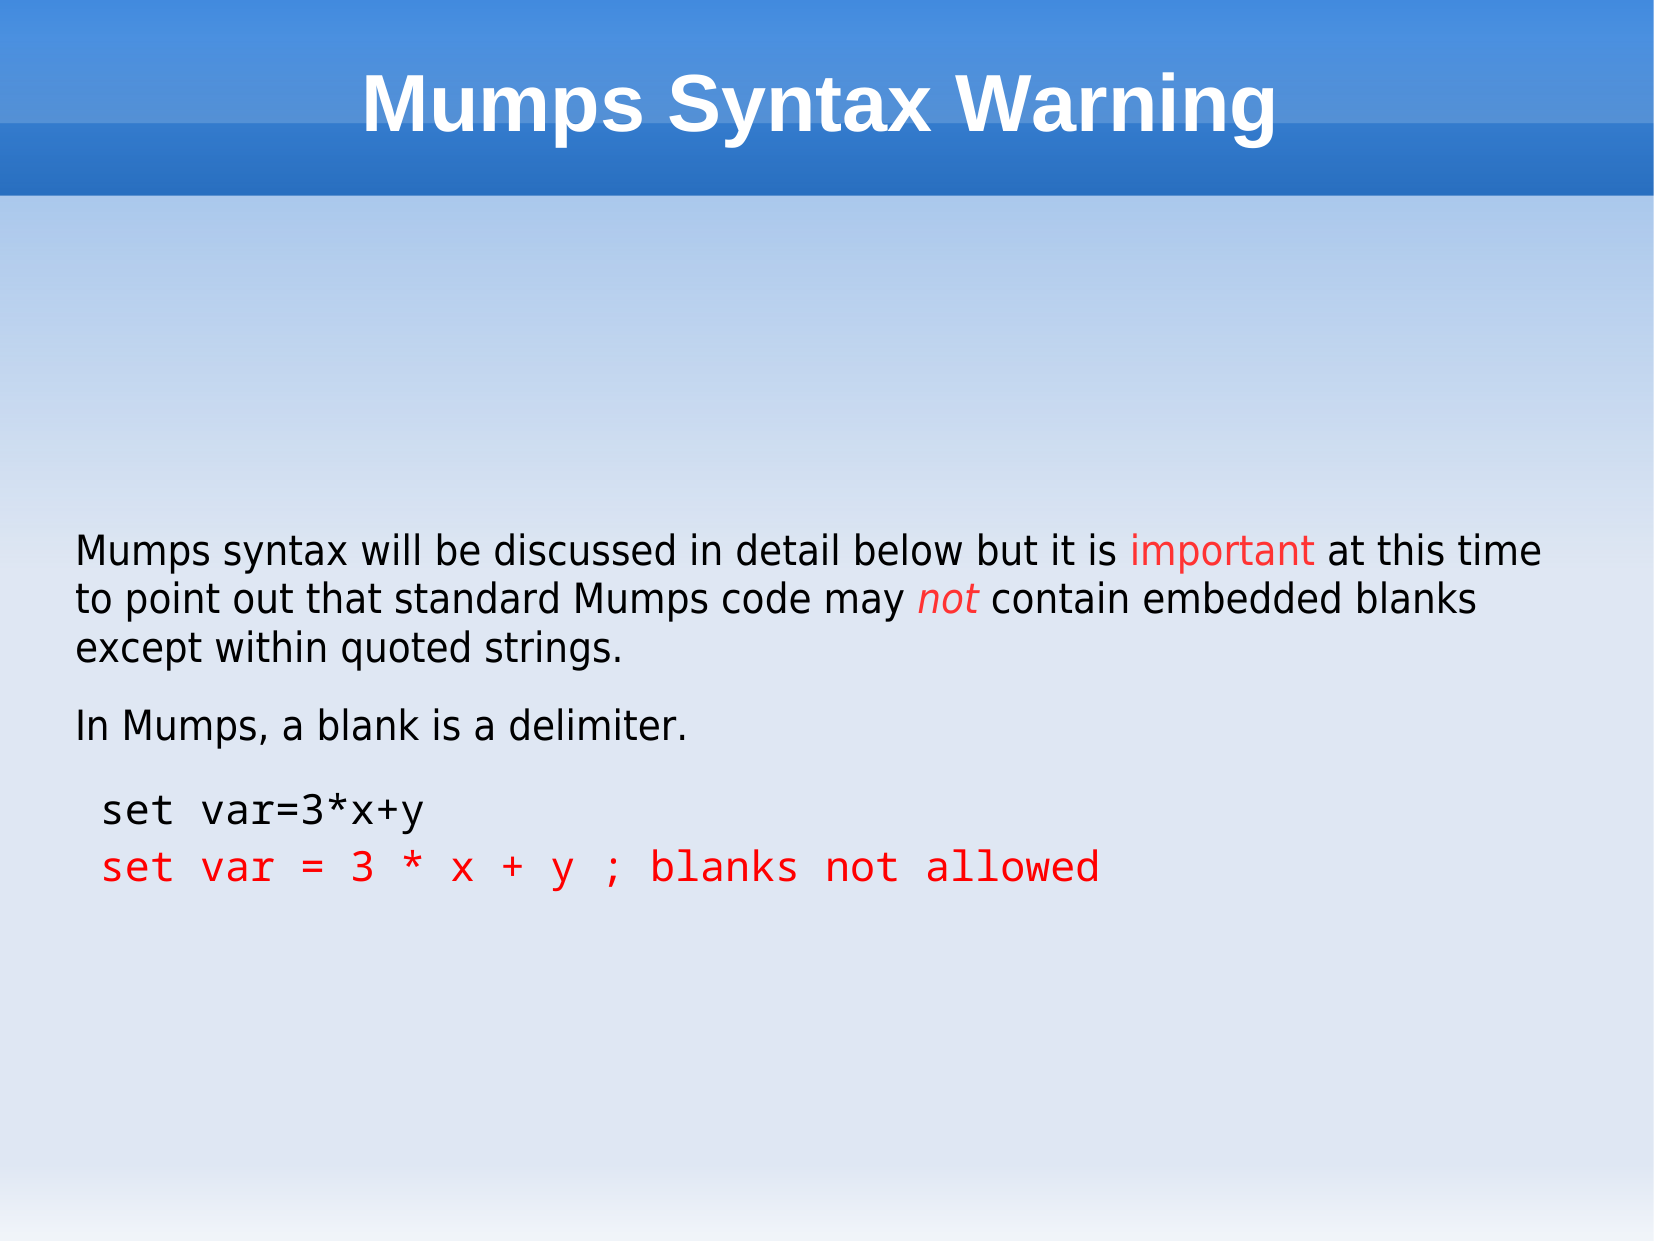

# Mumps Syntax Warning
Mumps syntax will be discussed in detail below but it is important at this time to point out that standard Mumps code may not contain embedded blanks except within quoted strings.
In Mumps, a blank is a delimiter.
 set var=3*x+y
 set var = 3 * x + y	; blanks not allowed